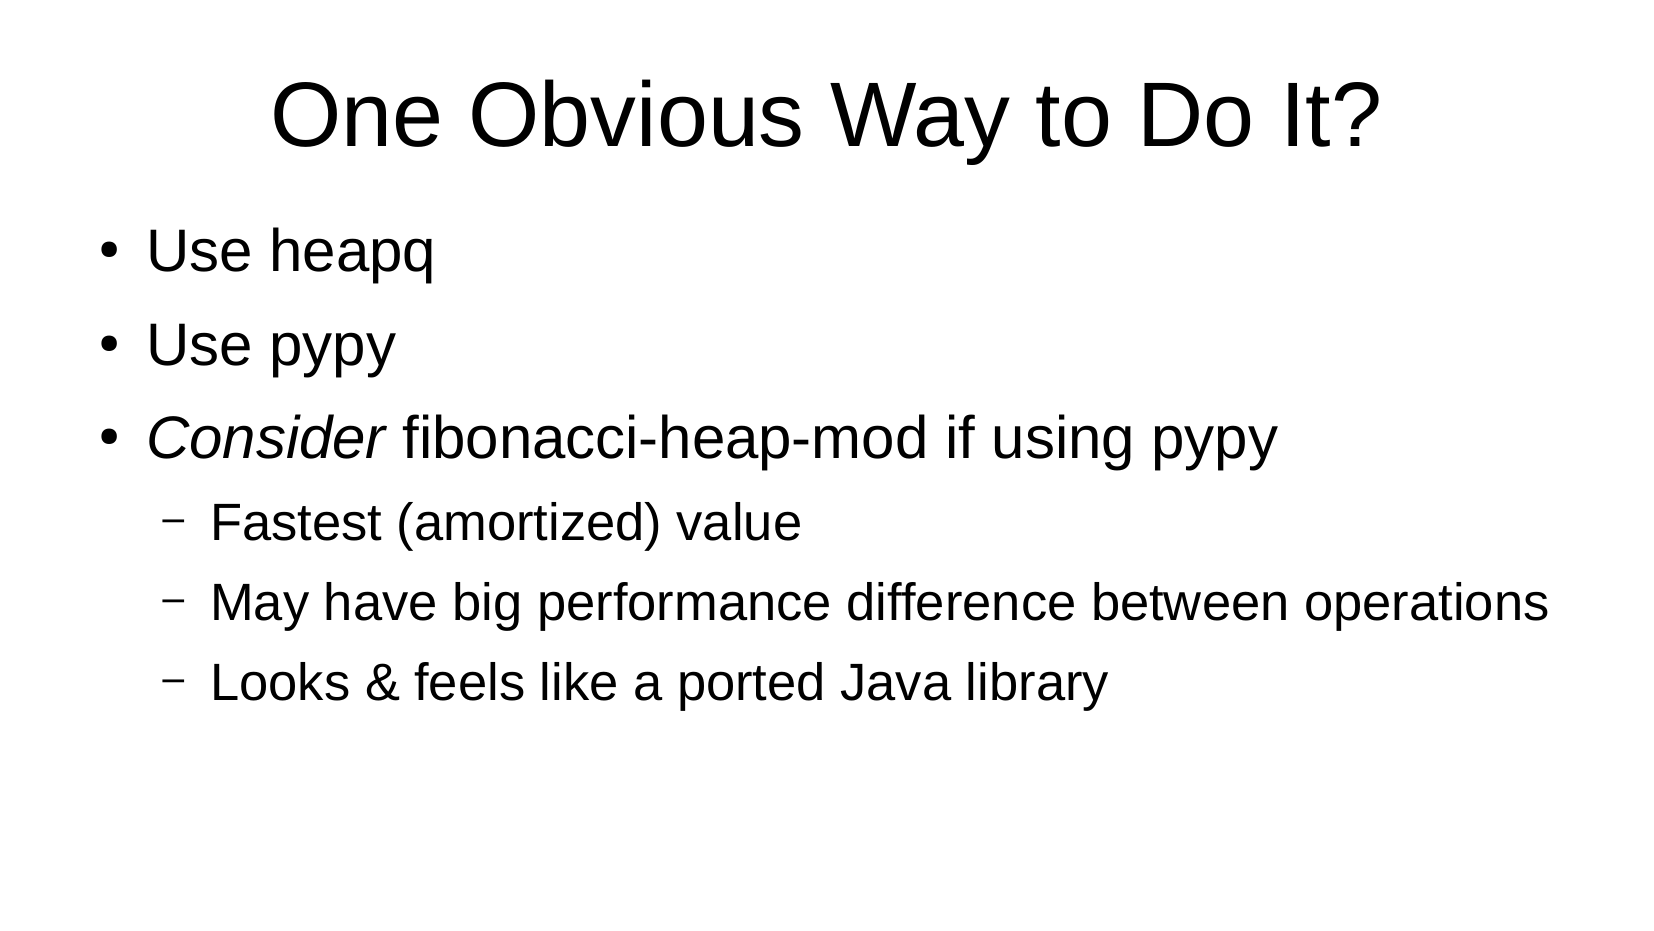

# One Obvious Way to Do It?
Use heapq
Use pypy
Consider fibonacci-heap-mod if using pypy
Fastest (amortized) value
May have big performance difference between operations
Looks & feels like a ported Java library